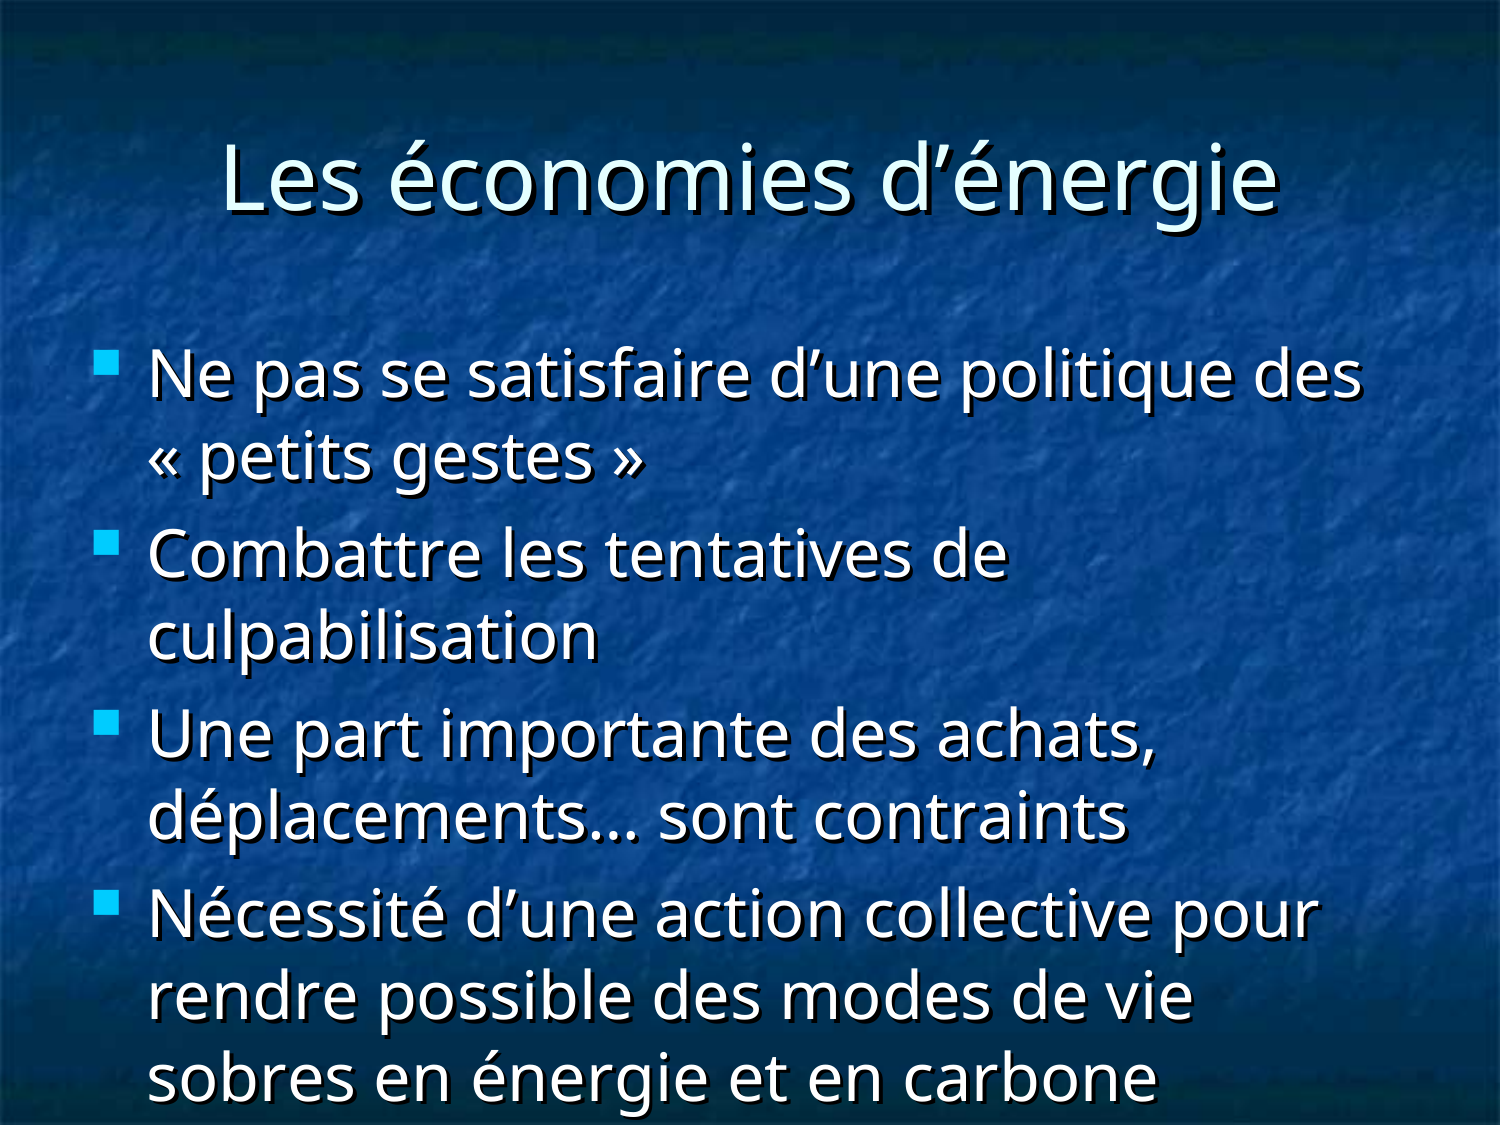

# Les économies d’énergie
Ne pas se satisfaire d’une politique des « petits gestes »
Combattre les tentatives de culpabilisation
Une part importante des achats, déplacements… sont contraints
Nécessité d’une action collective pour rendre possible des modes de vie sobres en énergie et en carbone